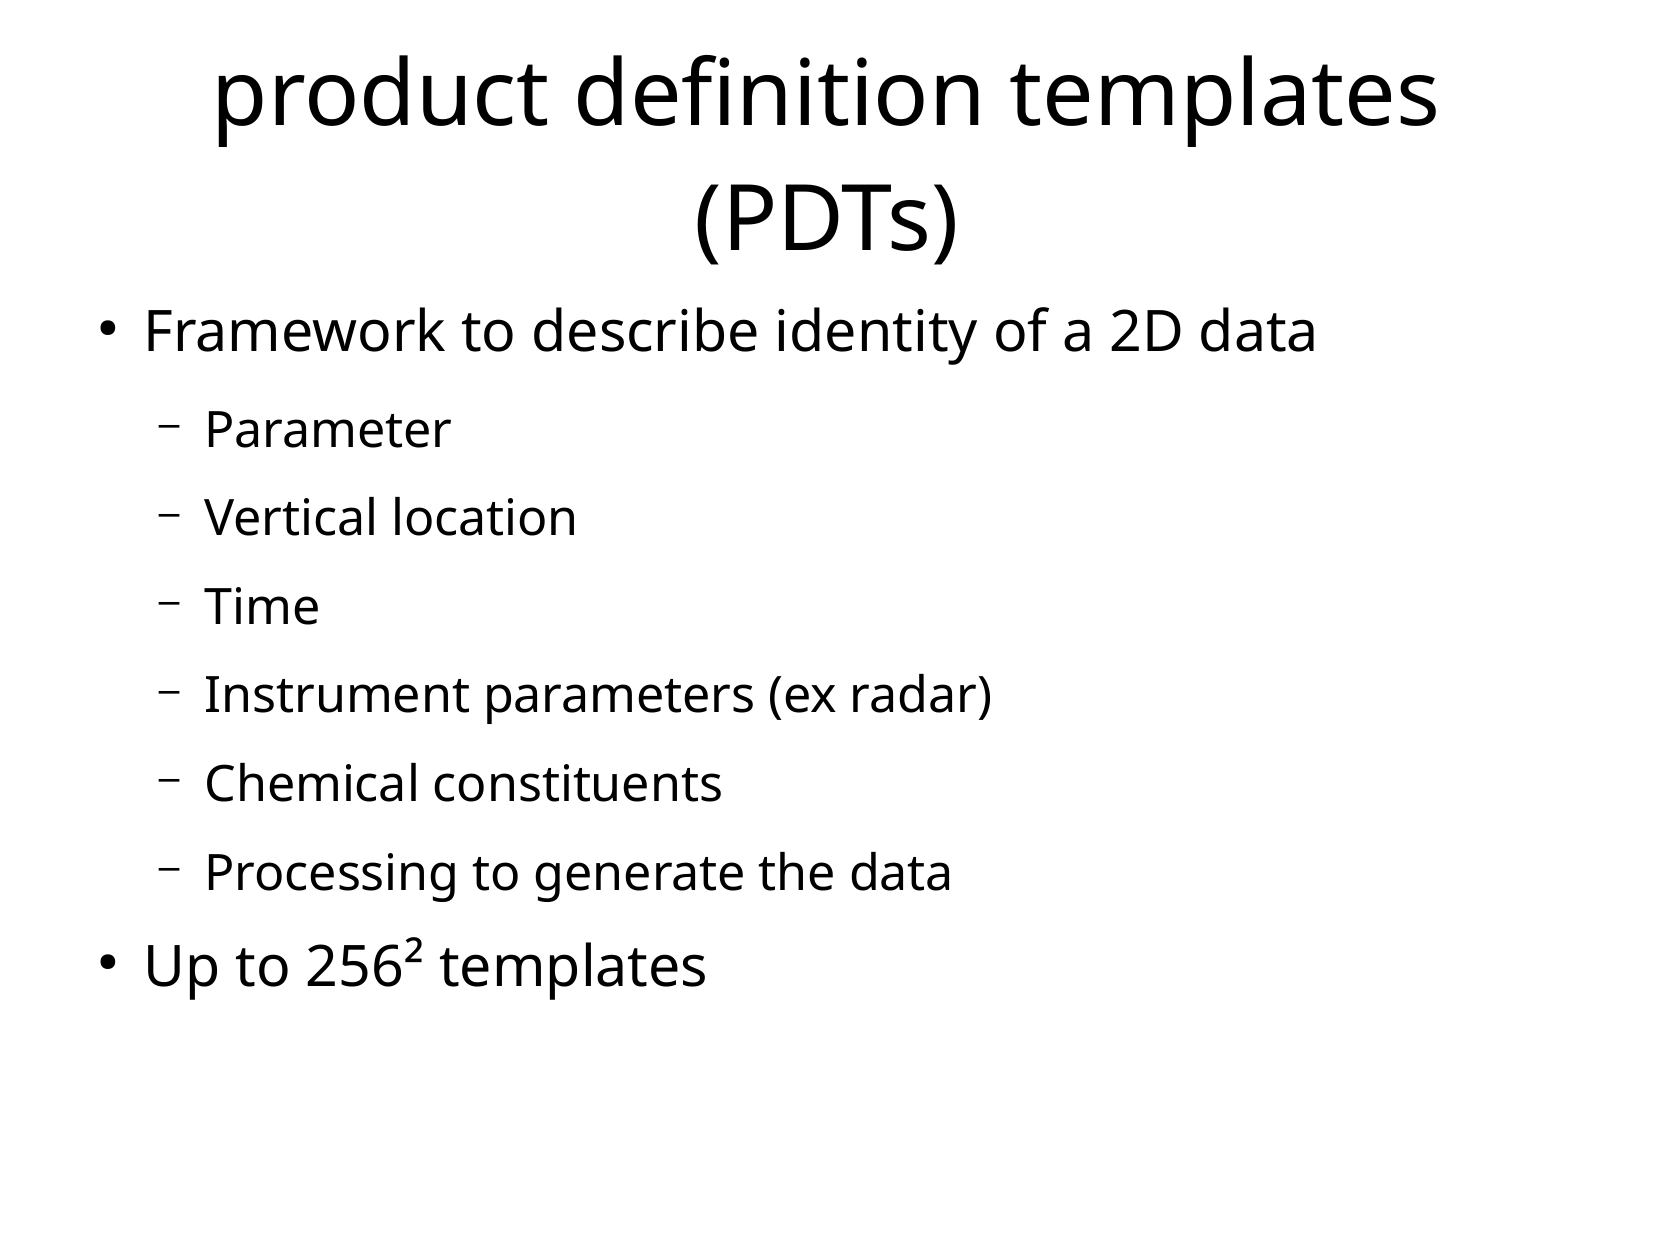

# product definition templates (PDTs)
Framework to describe identity of a 2D data
Parameter
Vertical location
Time
Instrument parameters (ex radar)
Chemical constituents
Processing to generate the data
Up to 256² templates